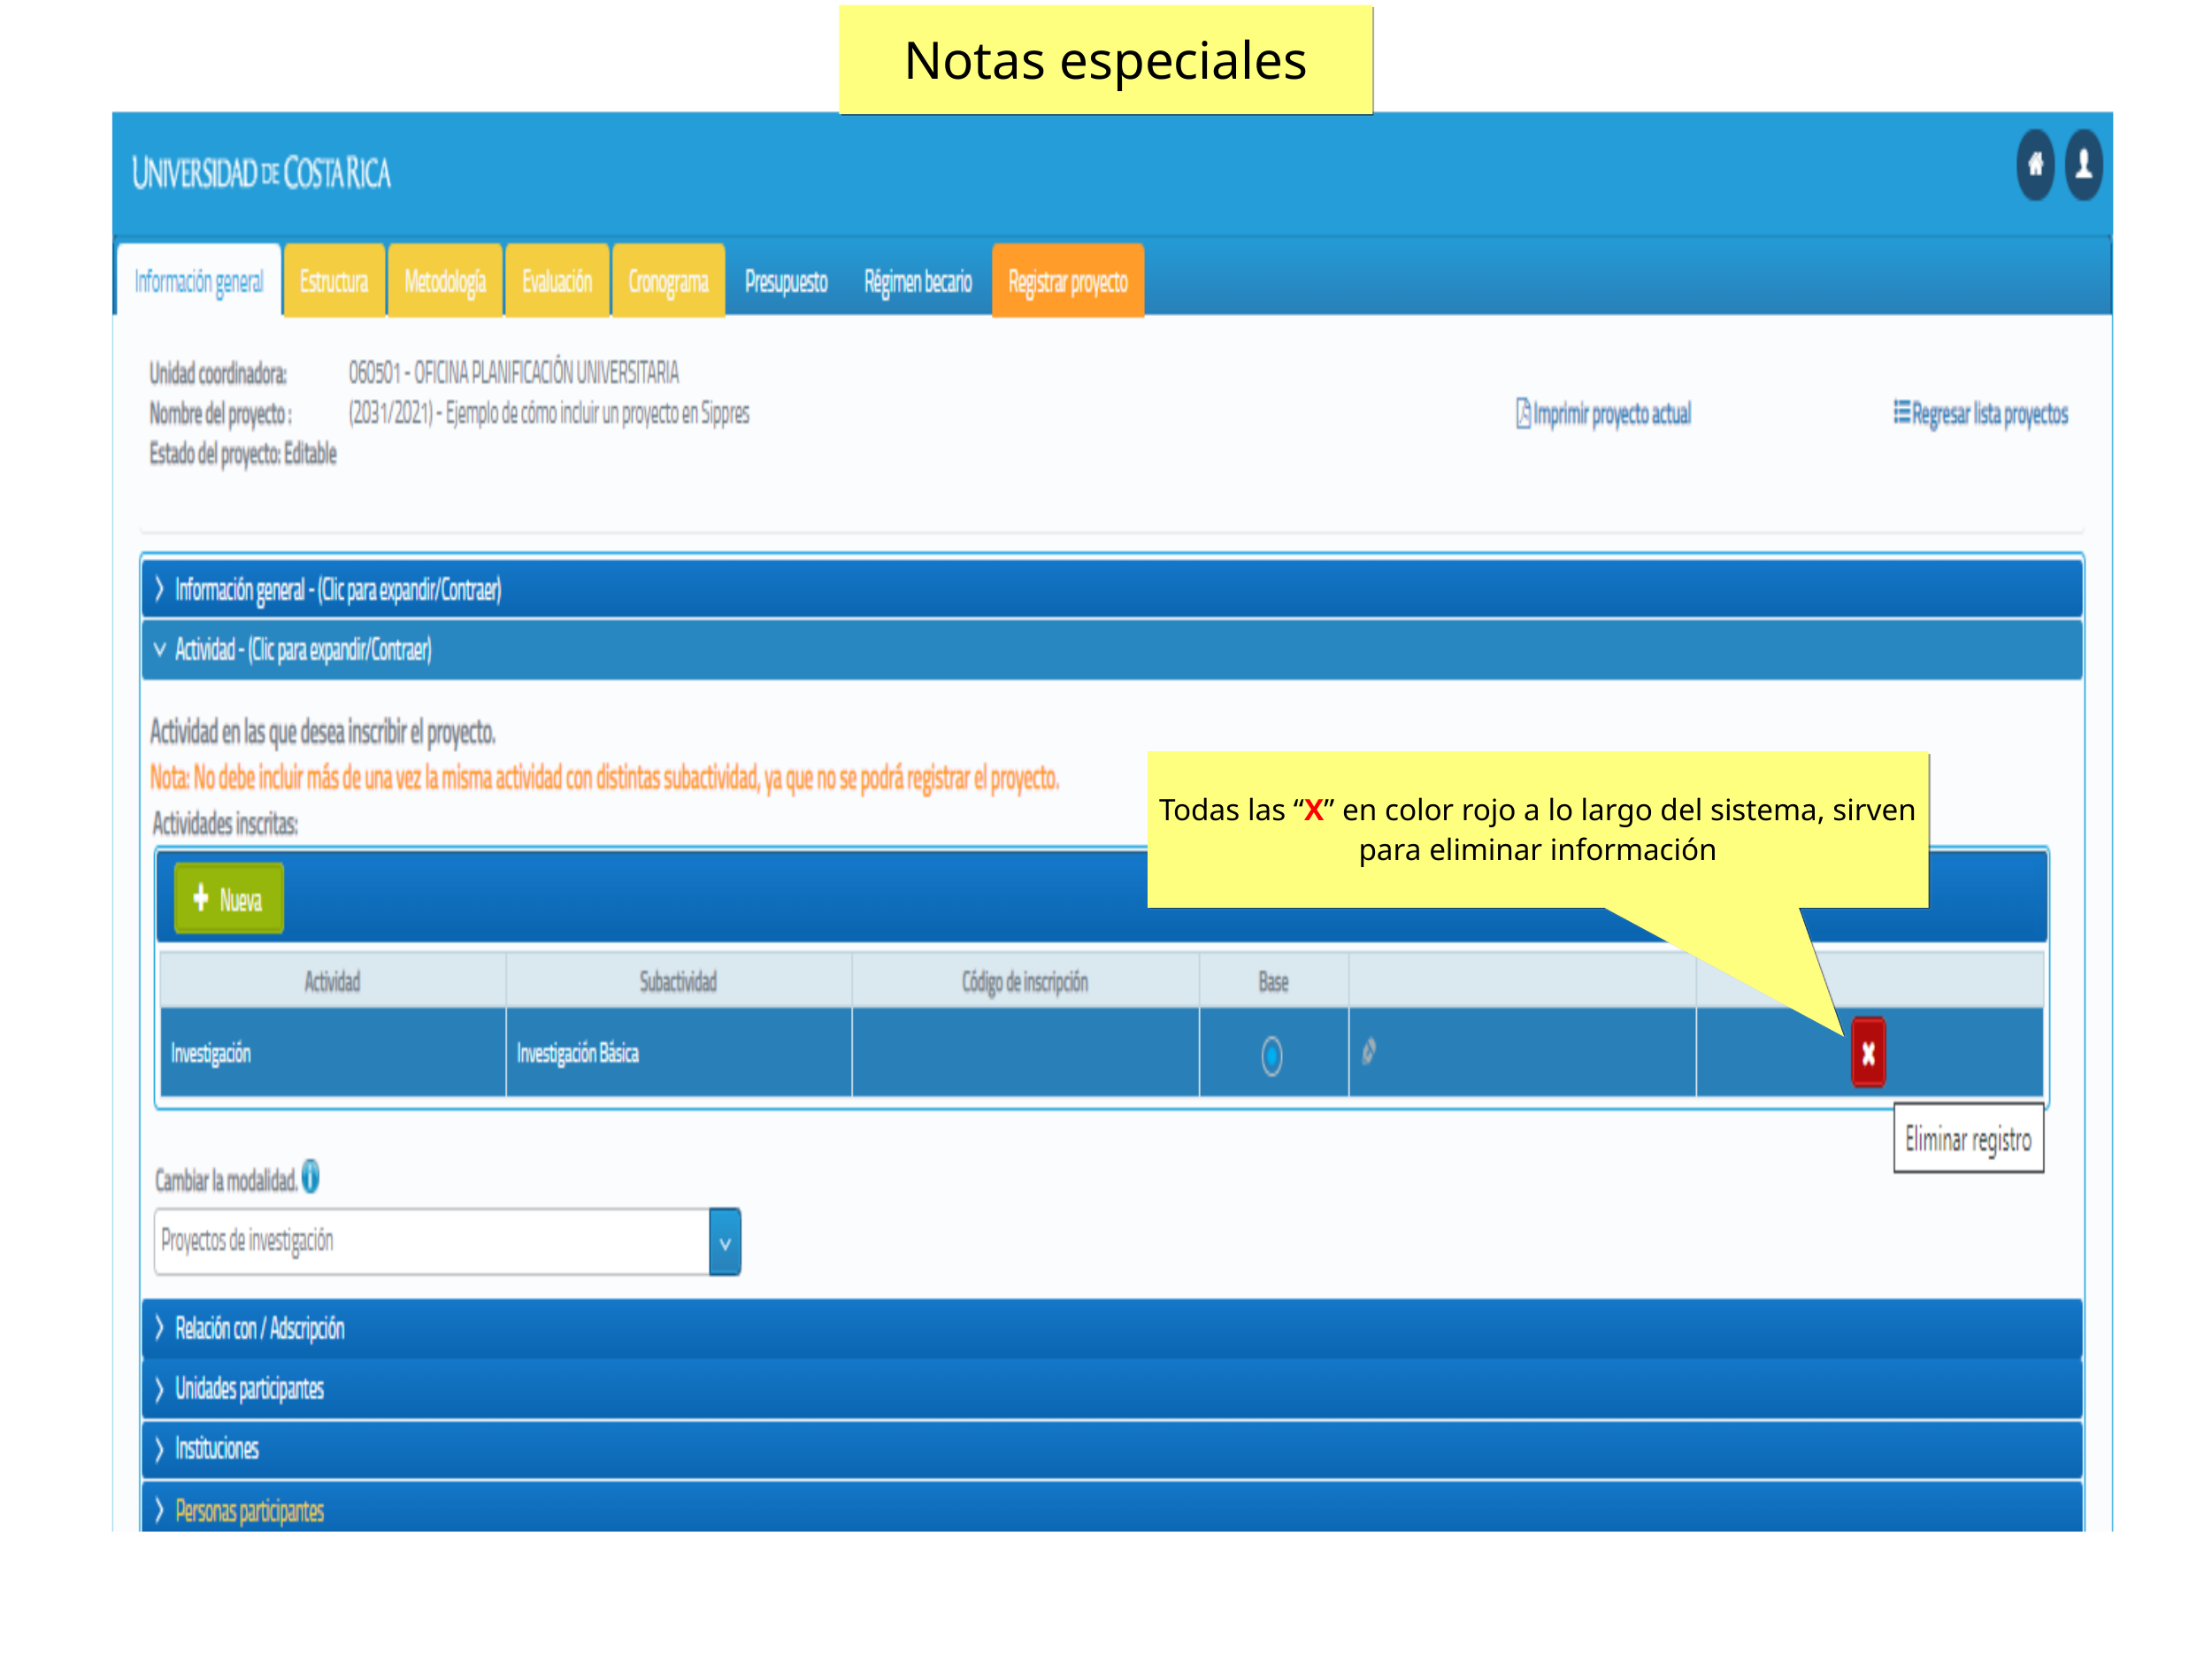

Notas especiales
Todas las “X” en color rojo a lo largo del sistema, sirven para eliminar información